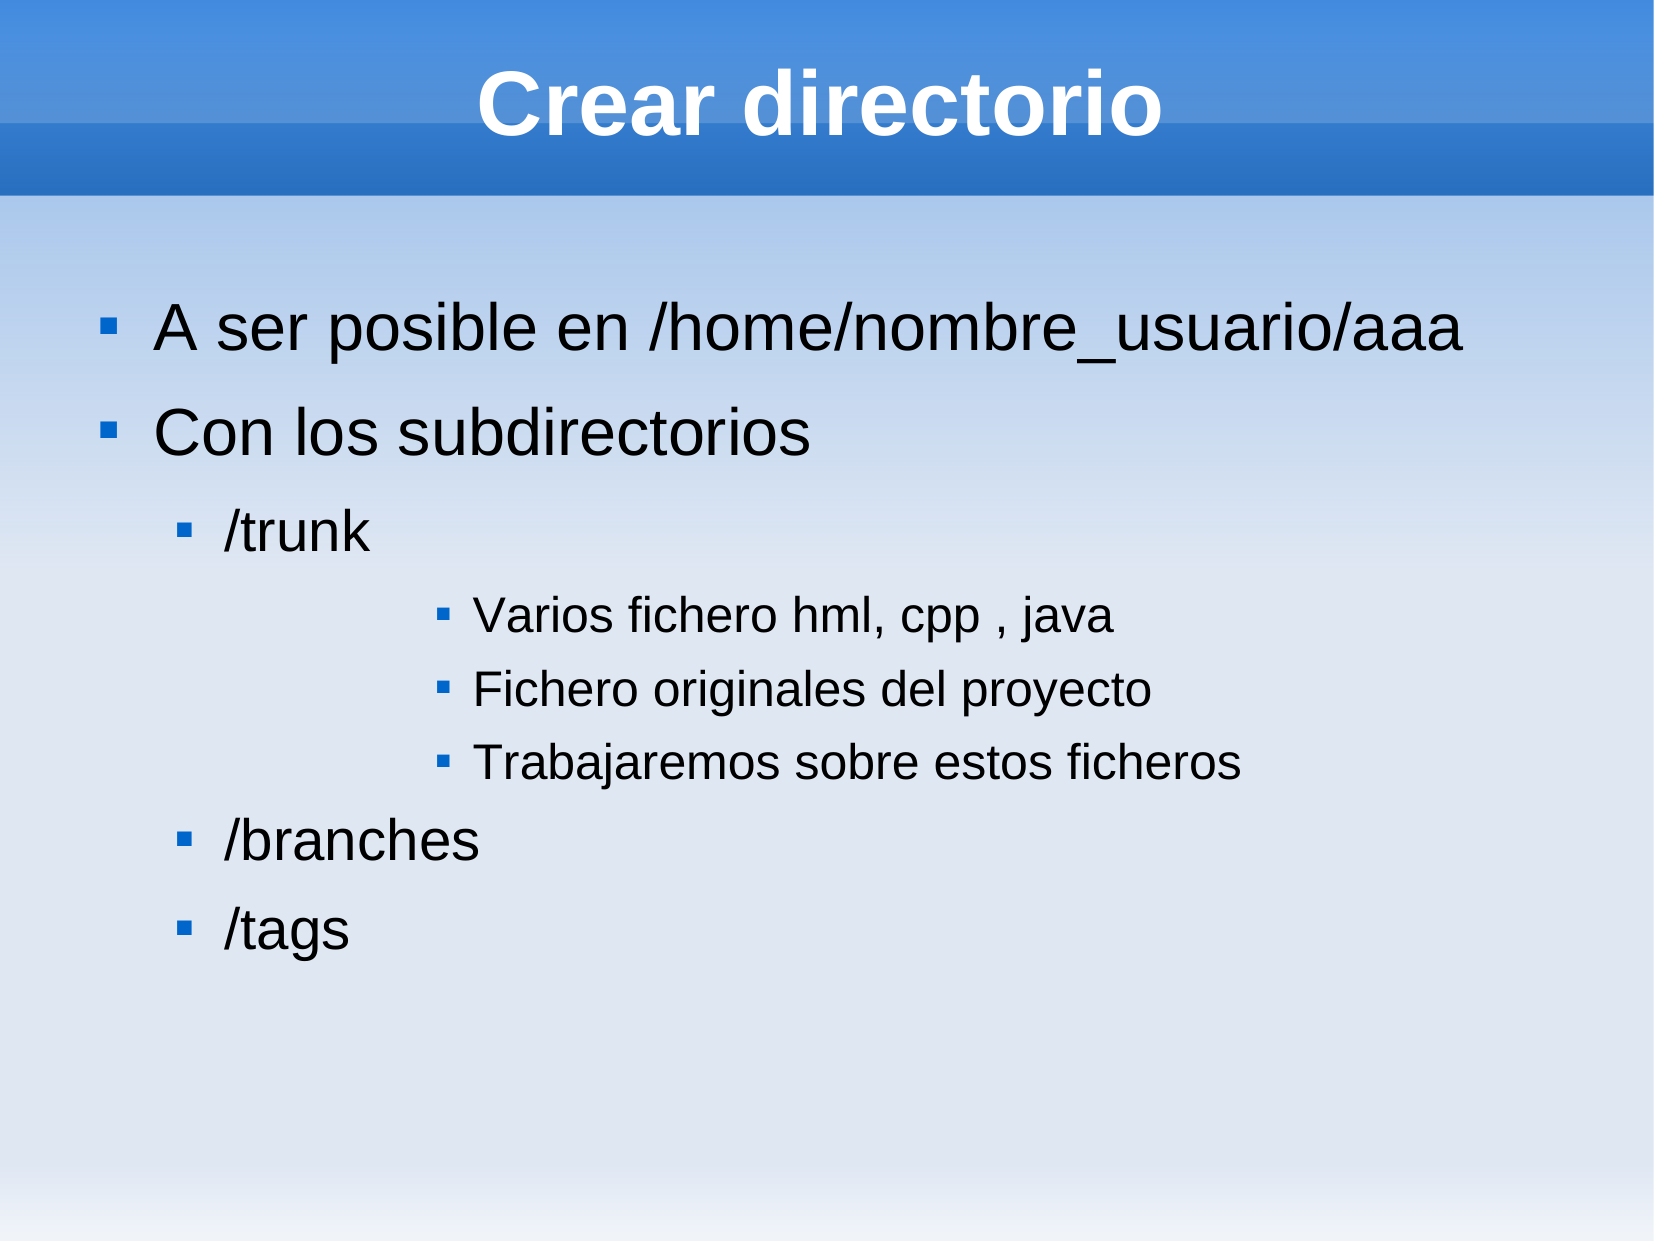

# Crear directorio
A ser posible en /home/nombre_usuario/aaa
Con los subdirectorios
/trunk
Varios fichero hml, cpp , java
Fichero originales del proyecto
Trabajaremos sobre estos ficheros
/branches
/tags